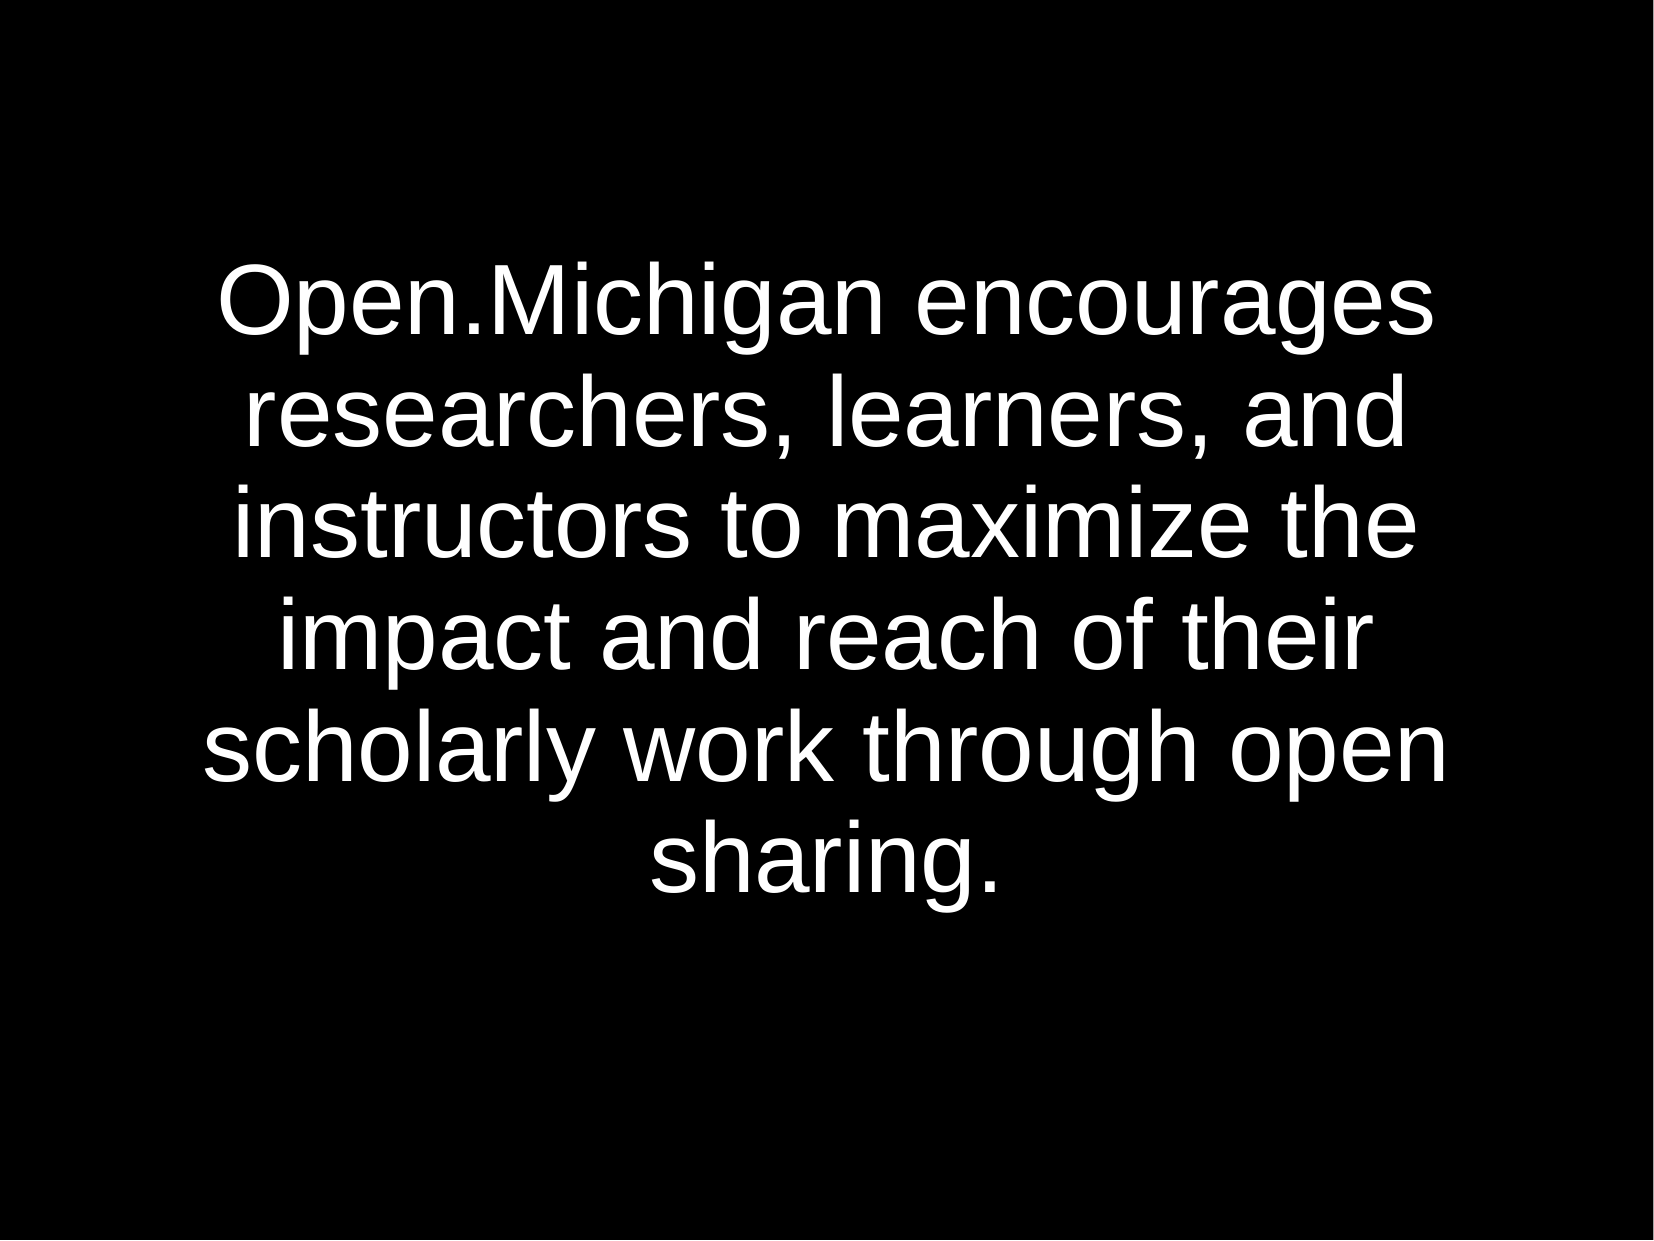

# Open.Michigan encourages researchers, learners, and instructors to maximize the impact and reach of their scholarly work through open sharing.